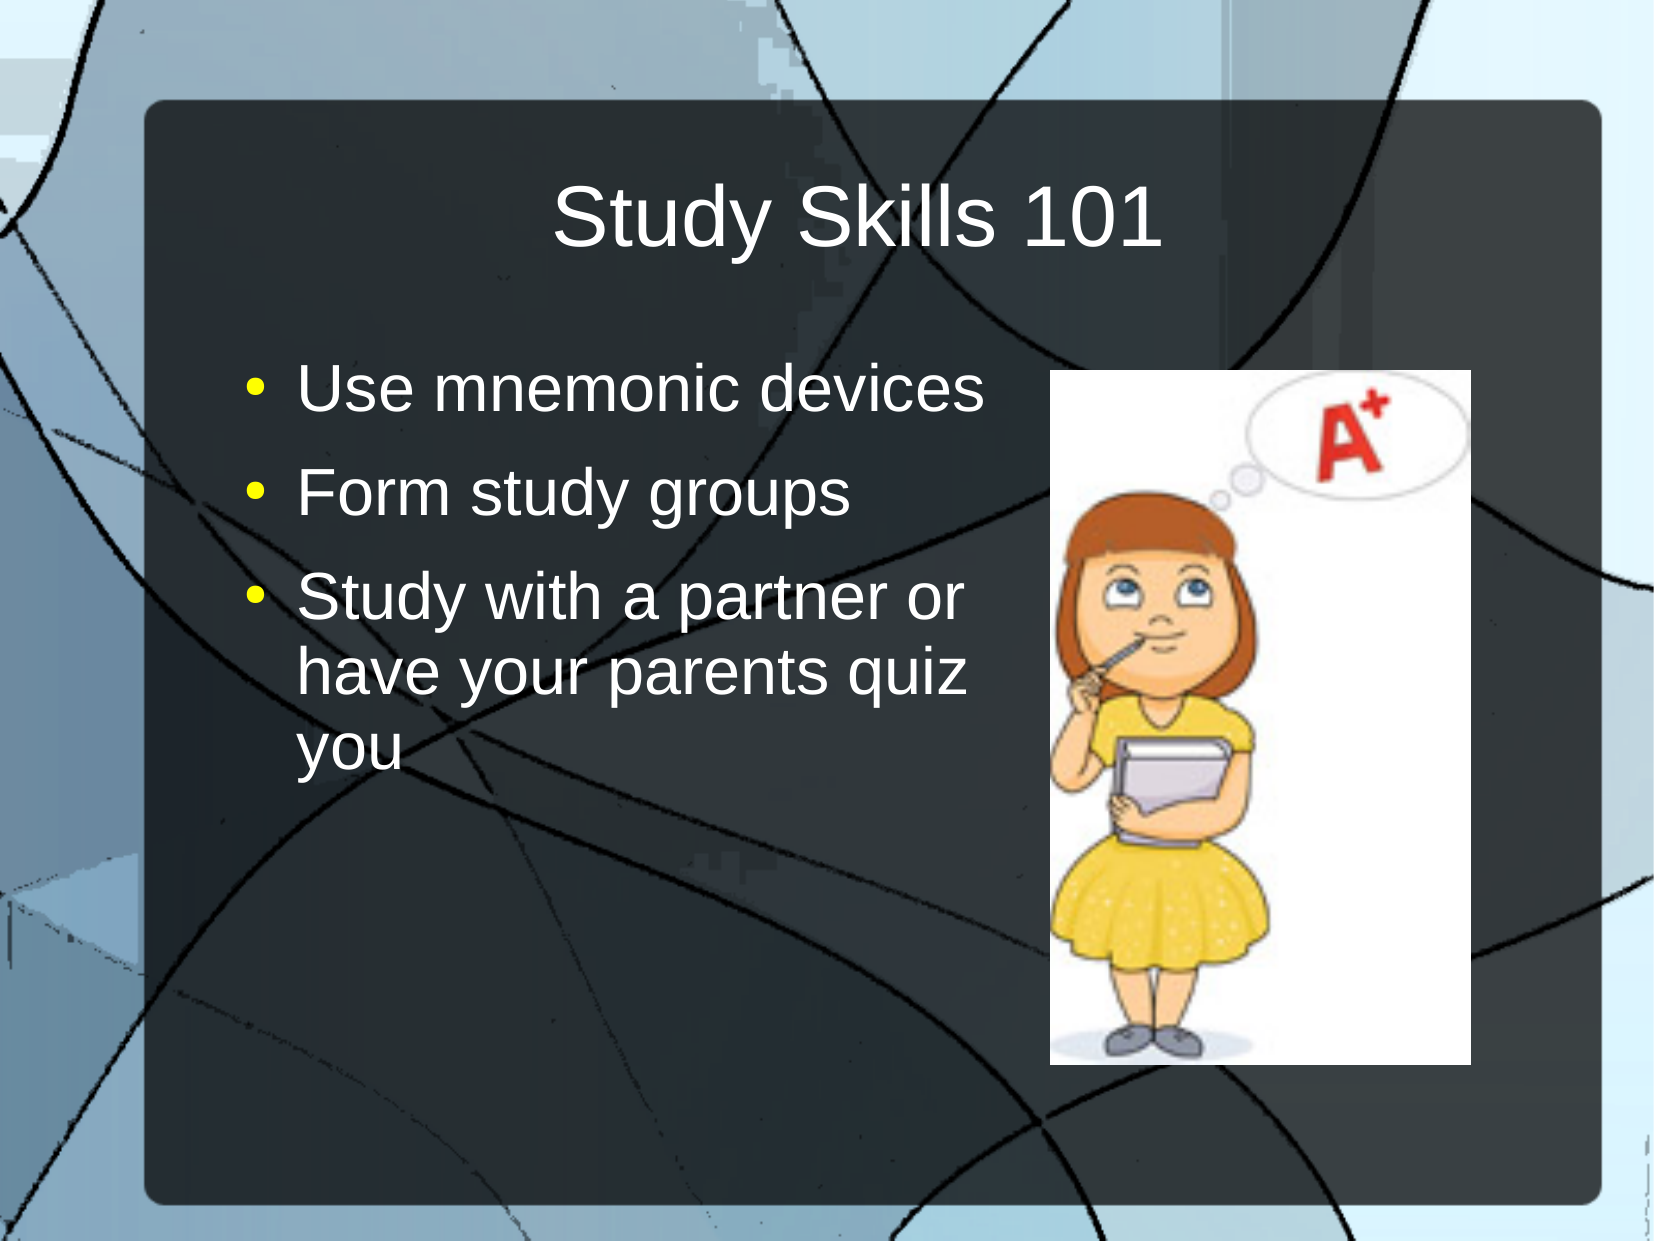

# Study Skills 101
Use mnemonic devices
Form study groups
Study with a partner or have your parents quiz you